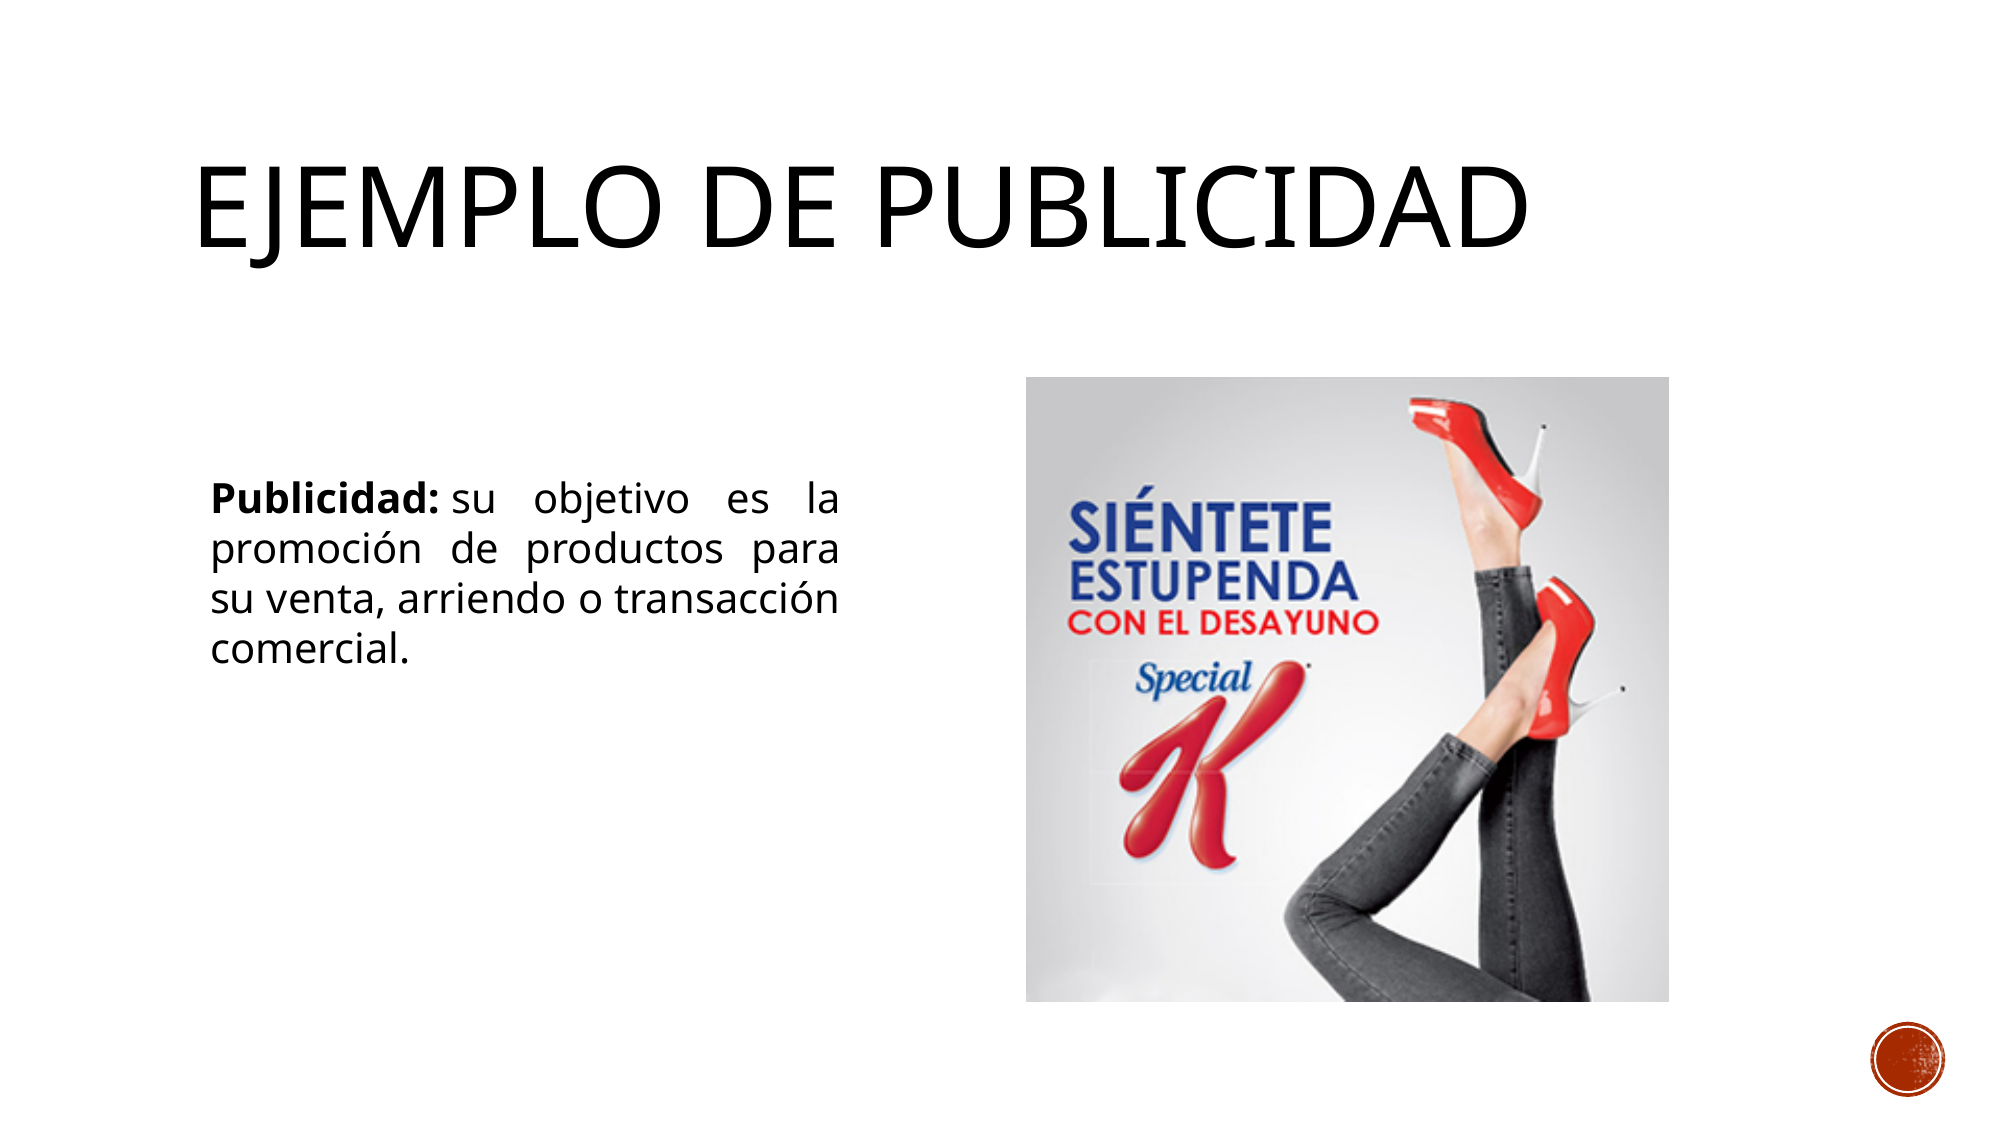

# Ejemplo de publicidad
Publicidad: su objetivo es la promoción de productos para su venta, arriendo o transacción comercial.